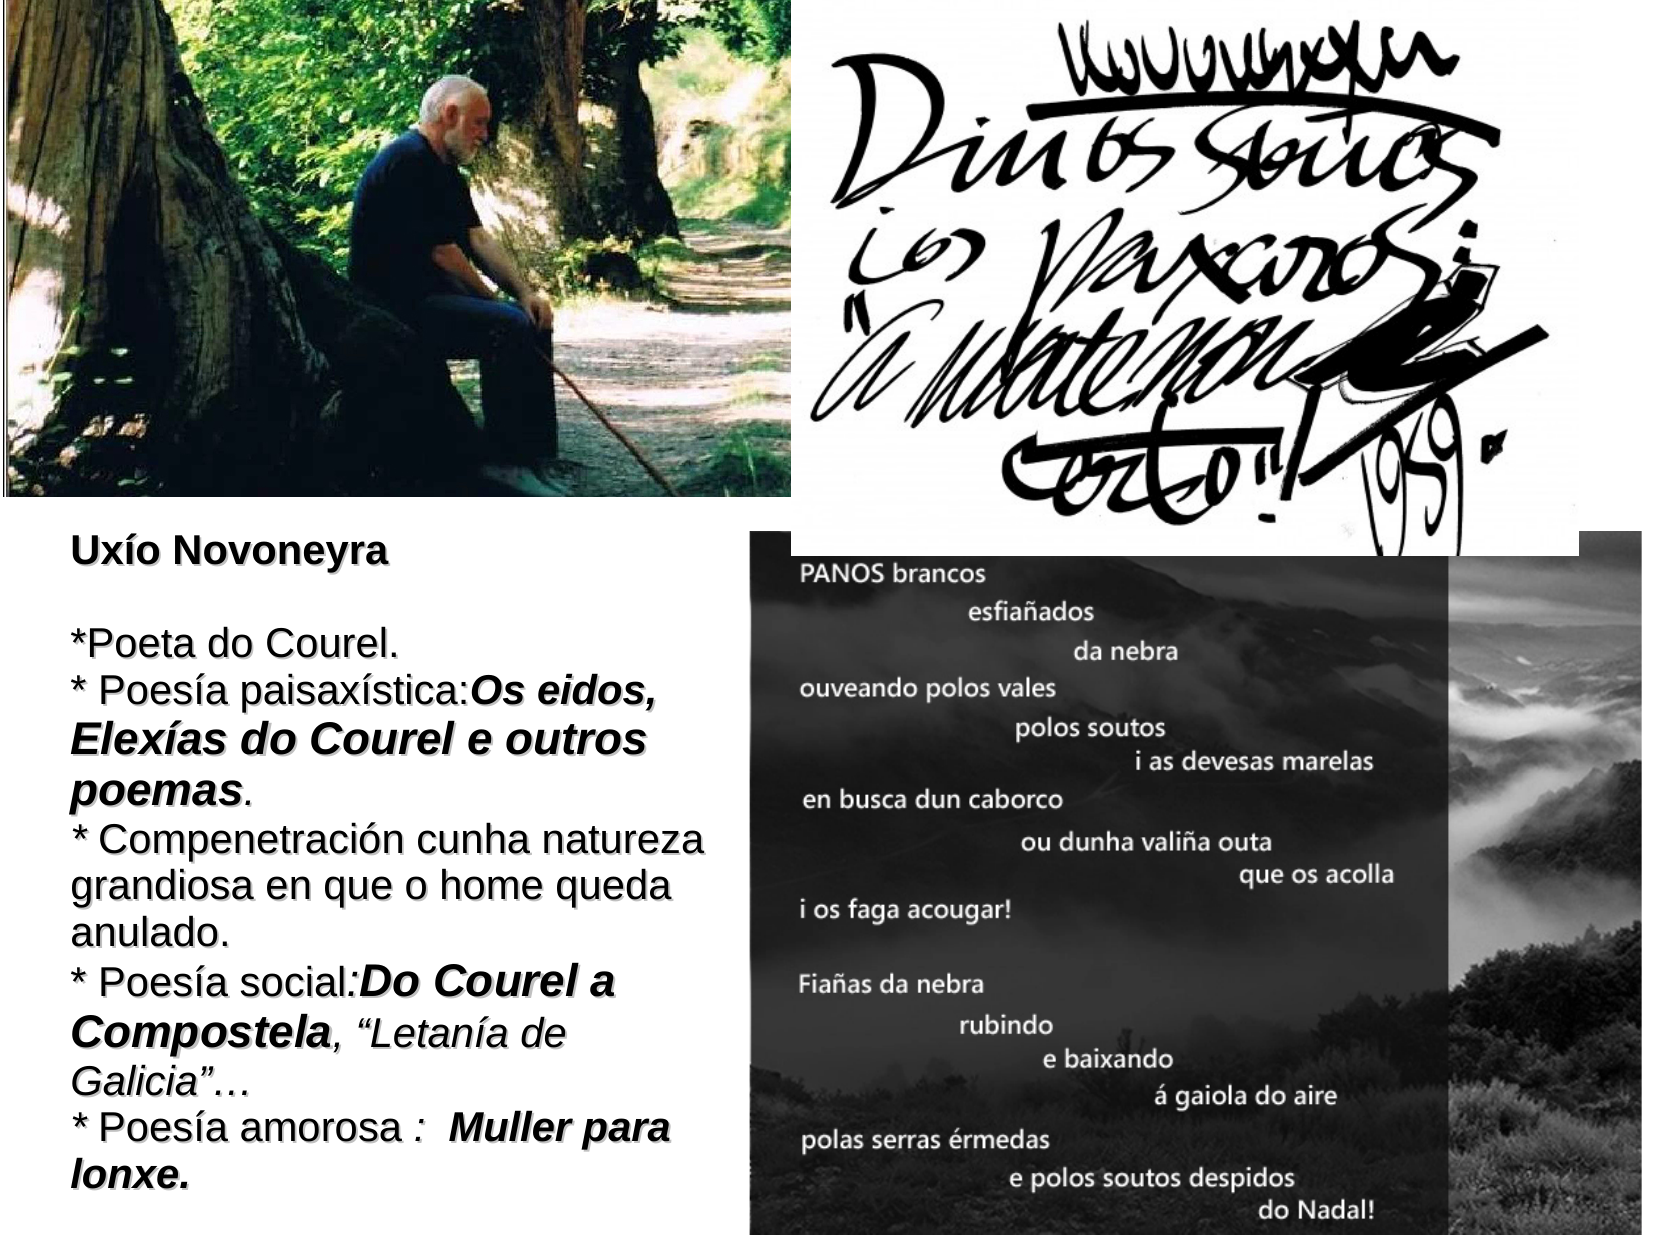

Uxío Novoneyra
*Poeta do Courel.
* Poesía paisaxística:Os eidos, Elexías do Courel e outros poemas.
* Compenetración cunha natureza grandiosa en que o home queda anulado.
* Poesía social:Do Courel a Compostela, “Letanía de Galicia”…
* Poesía amorosa : Muller para lonxe.